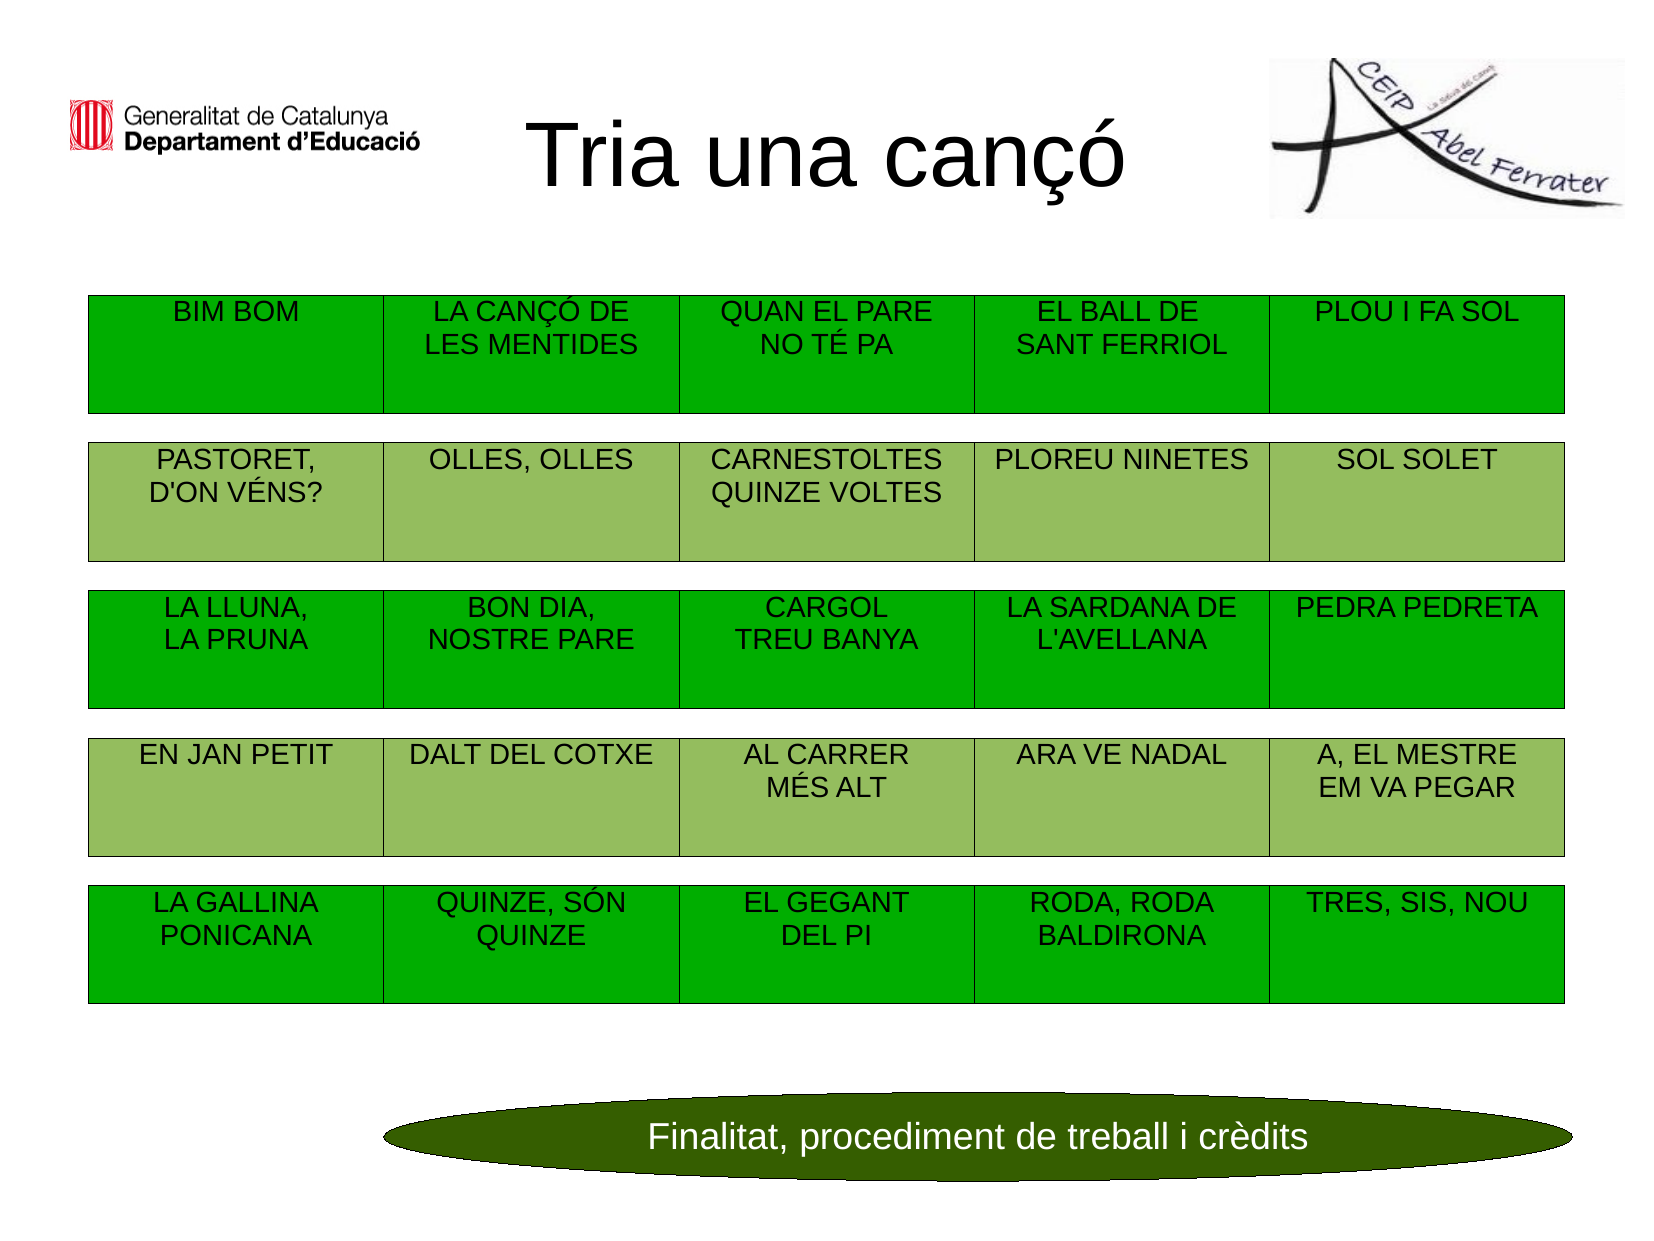

# Tria una cançó
BIM BOM
LA CANÇÓ DE
LES MENTIDES
QUAN EL PARE
NO TÉ PA
EL BALL DE
SANT FERRIOL
PLOU I FA SOL
PASTORET,
D'ON VÉNS?
OLLES, OLLES
CARNESTOLTES QUINZE VOLTES
PLOREU NINETES
SOL SOLET
LA LLUNA,
LA PRUNA
BON DIA,
NOSTRE PARE
CARGOL
TREU BANYA
LA SARDANA DE L'AVELLANA
PEDRA PEDRETA
EN JAN PETIT
DALT DEL COTXE
AL CARRER
MÉS ALT
ARA VE NADAL
A, EL MESTRE
EM VA PEGAR
LA GALLINA
PONICANA
QUINZE, SÓN QUINZE
EL GEGANT
DEL PI
RODA, RODA
BALDIRONA
TRES, SIS, NOU
Finalitat, procediment de treball i crèdits